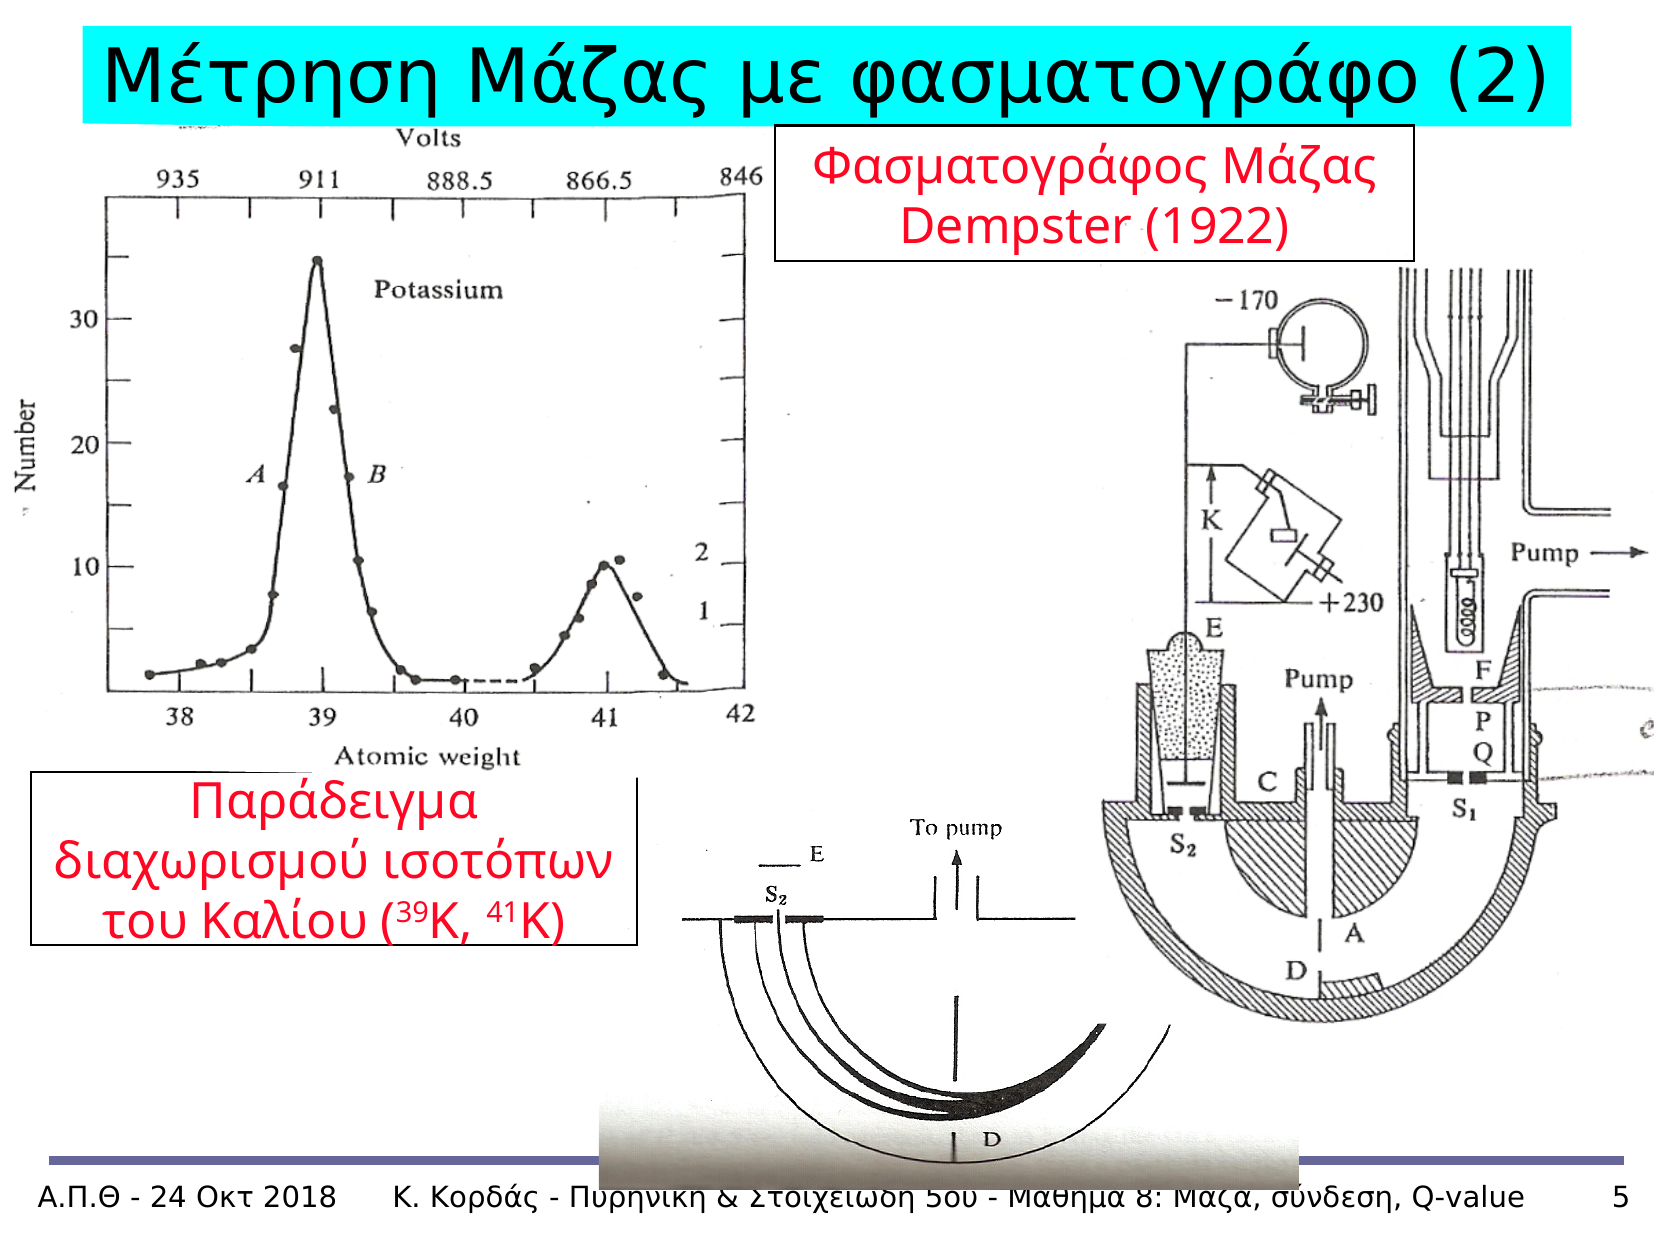

# Μέτρηση Μάζας με φασματογράφο (2)
Φασματογράφος Μάζας
Dempster (1922)
Παράδειγμα διαχωρισμού ισοτόπων του Καλίου (39Κ, 41Κ)
Α.Π.Θ - 24 Oκτ 2018
Κ. Κορδάς - Πυρηνική & Στοιχειώδη 5ου - Μάθημα 8: Mάζα, σύνδεση, Q-value
5